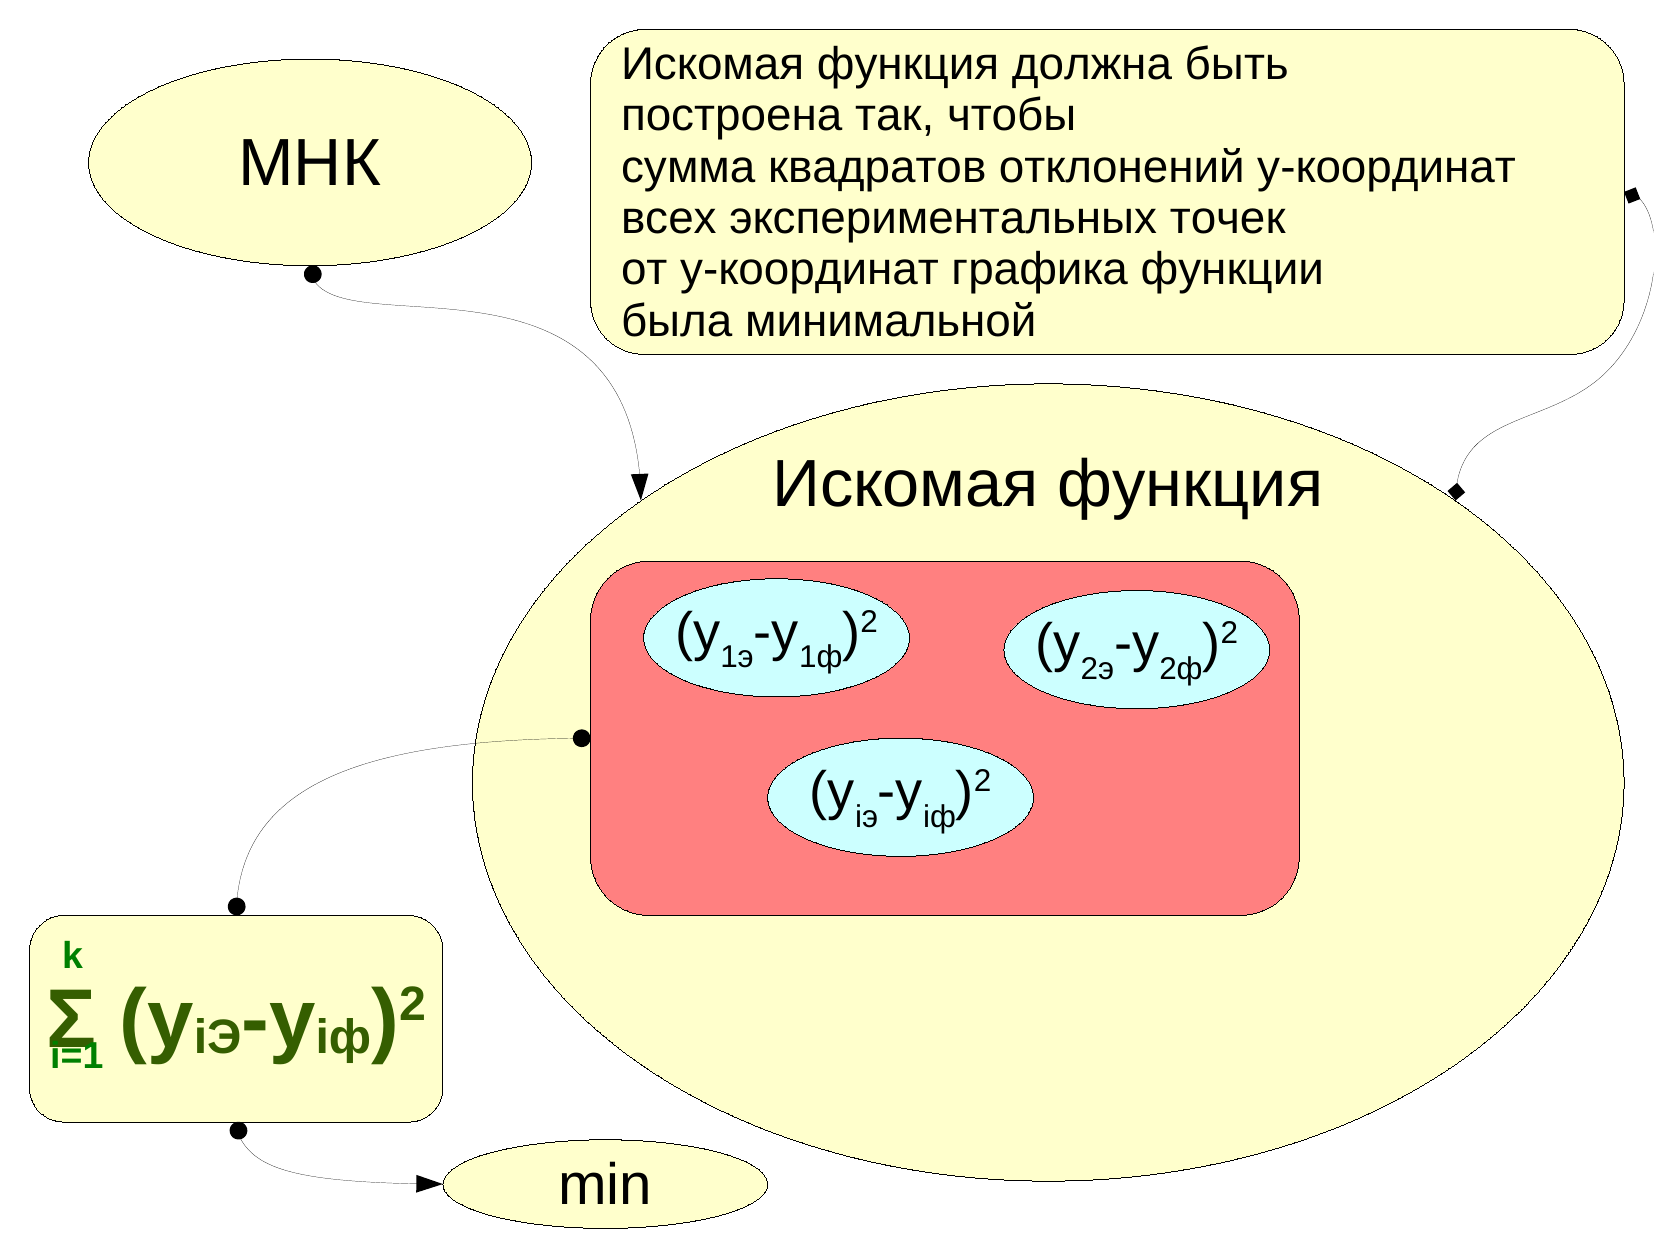

Искомая функция должна быть
построена так, чтобы
сумма квадратов отклонений y-координат
всех экспериментальных точек
от y-координат графика функции
была минимальной
МНК
Искомая функция
(y1э-y1ф)2
(y2э-y2ф)2
(yiэ-yiф)2
Σ (yiЭ-yiф)2
k
i=1
min
11